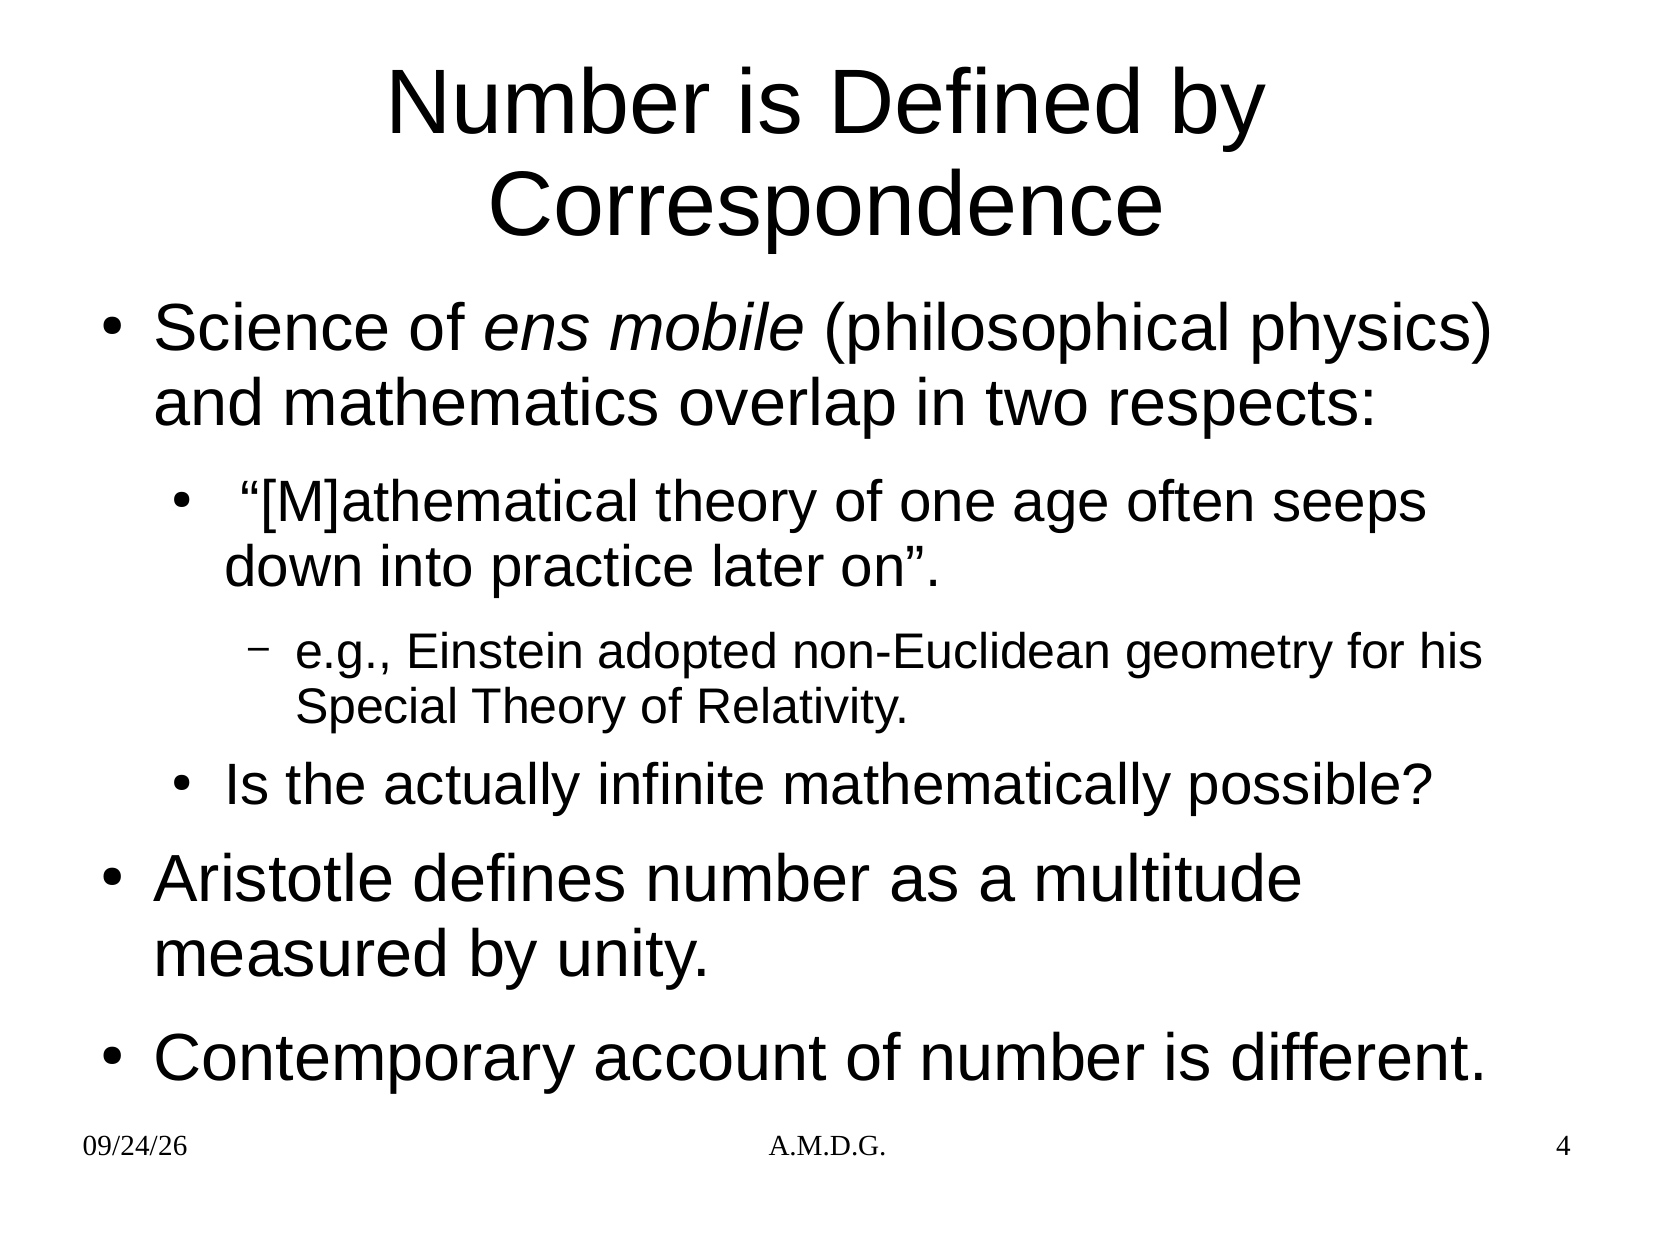

# Number is Defined by Correspondence
Science of ens mobile (philosophical physics) and mathematics overlap in two respects:
 “[M]athematical theory of one age often seeps down into practice later on”.
e.g., Einstein adopted non-Euclidean geometry for his Special Theory of Relativity.
Is the actually infinite mathematically possible?
Aristotle defines number as a multitude measured by unity.
Contemporary account of number is different.
A.M.D.G.
4